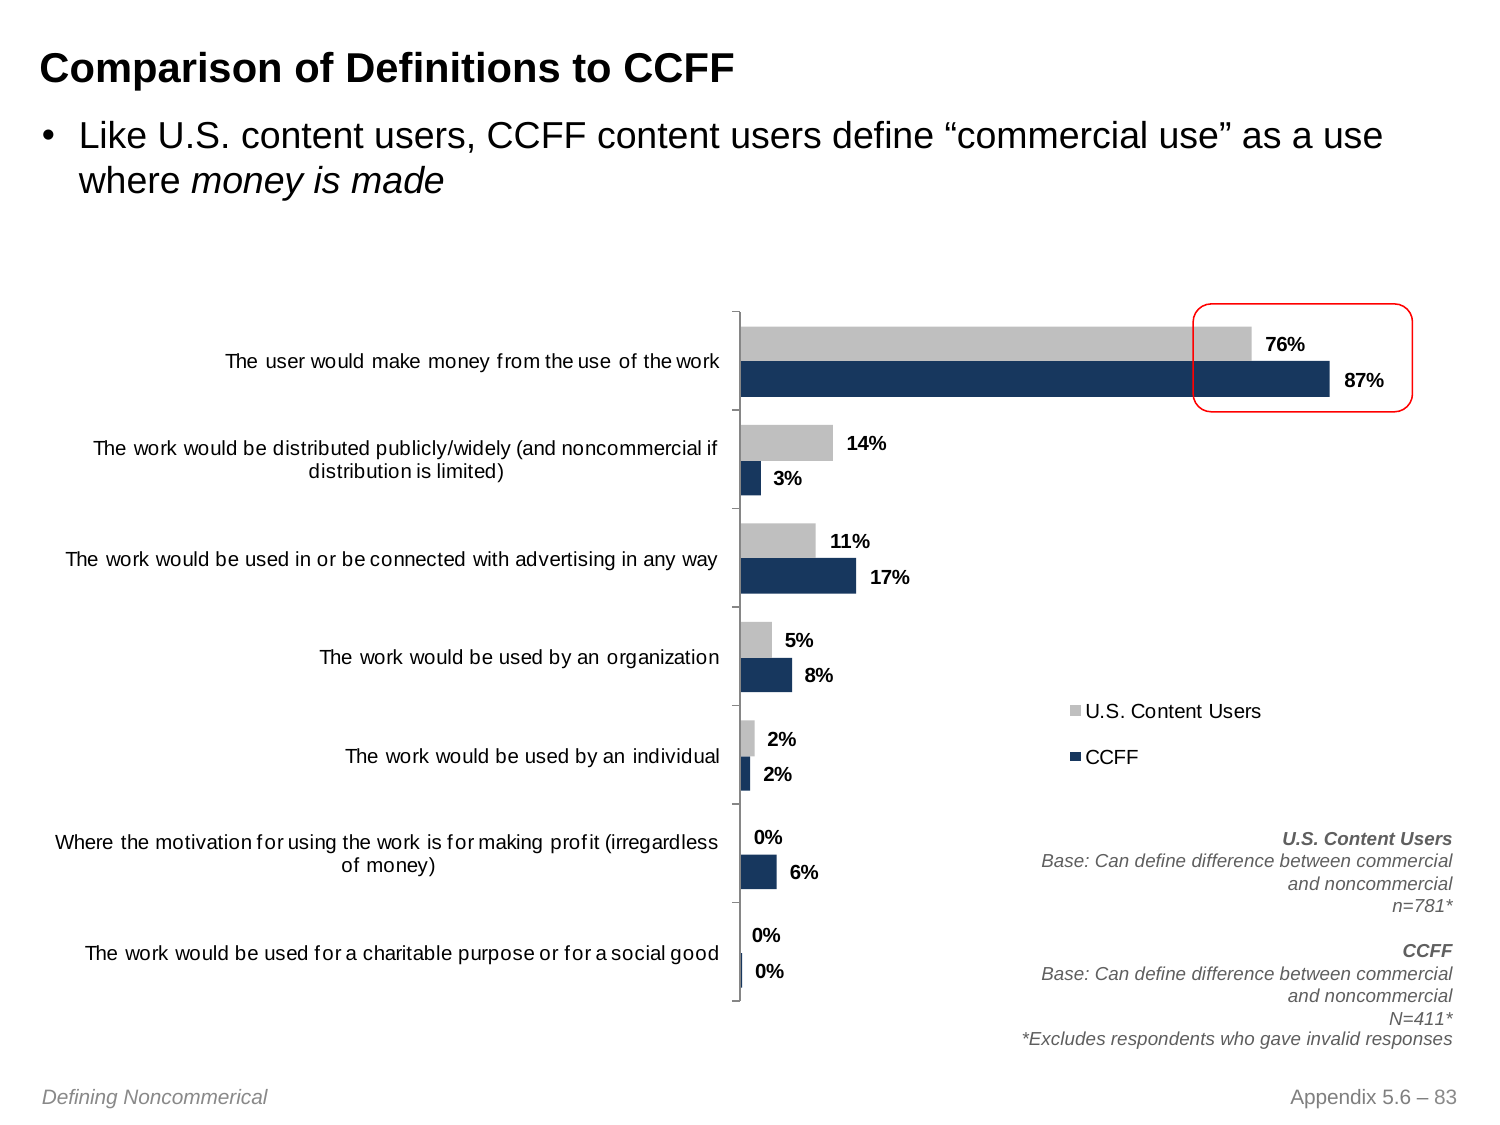

Comparison of Definitions to CCFF
Like U.S. content users, CCFF content users define “commercial use” as a use where money is made
U.S. Content Users
Base: Can define difference between commercial and noncommercial
n=781*
CCFF
Base: Can define difference between commercial and noncommercial
N=411*
*Excludes respondents who gave invalid responses
Defining Noncommerical
Appendix 5.6 –